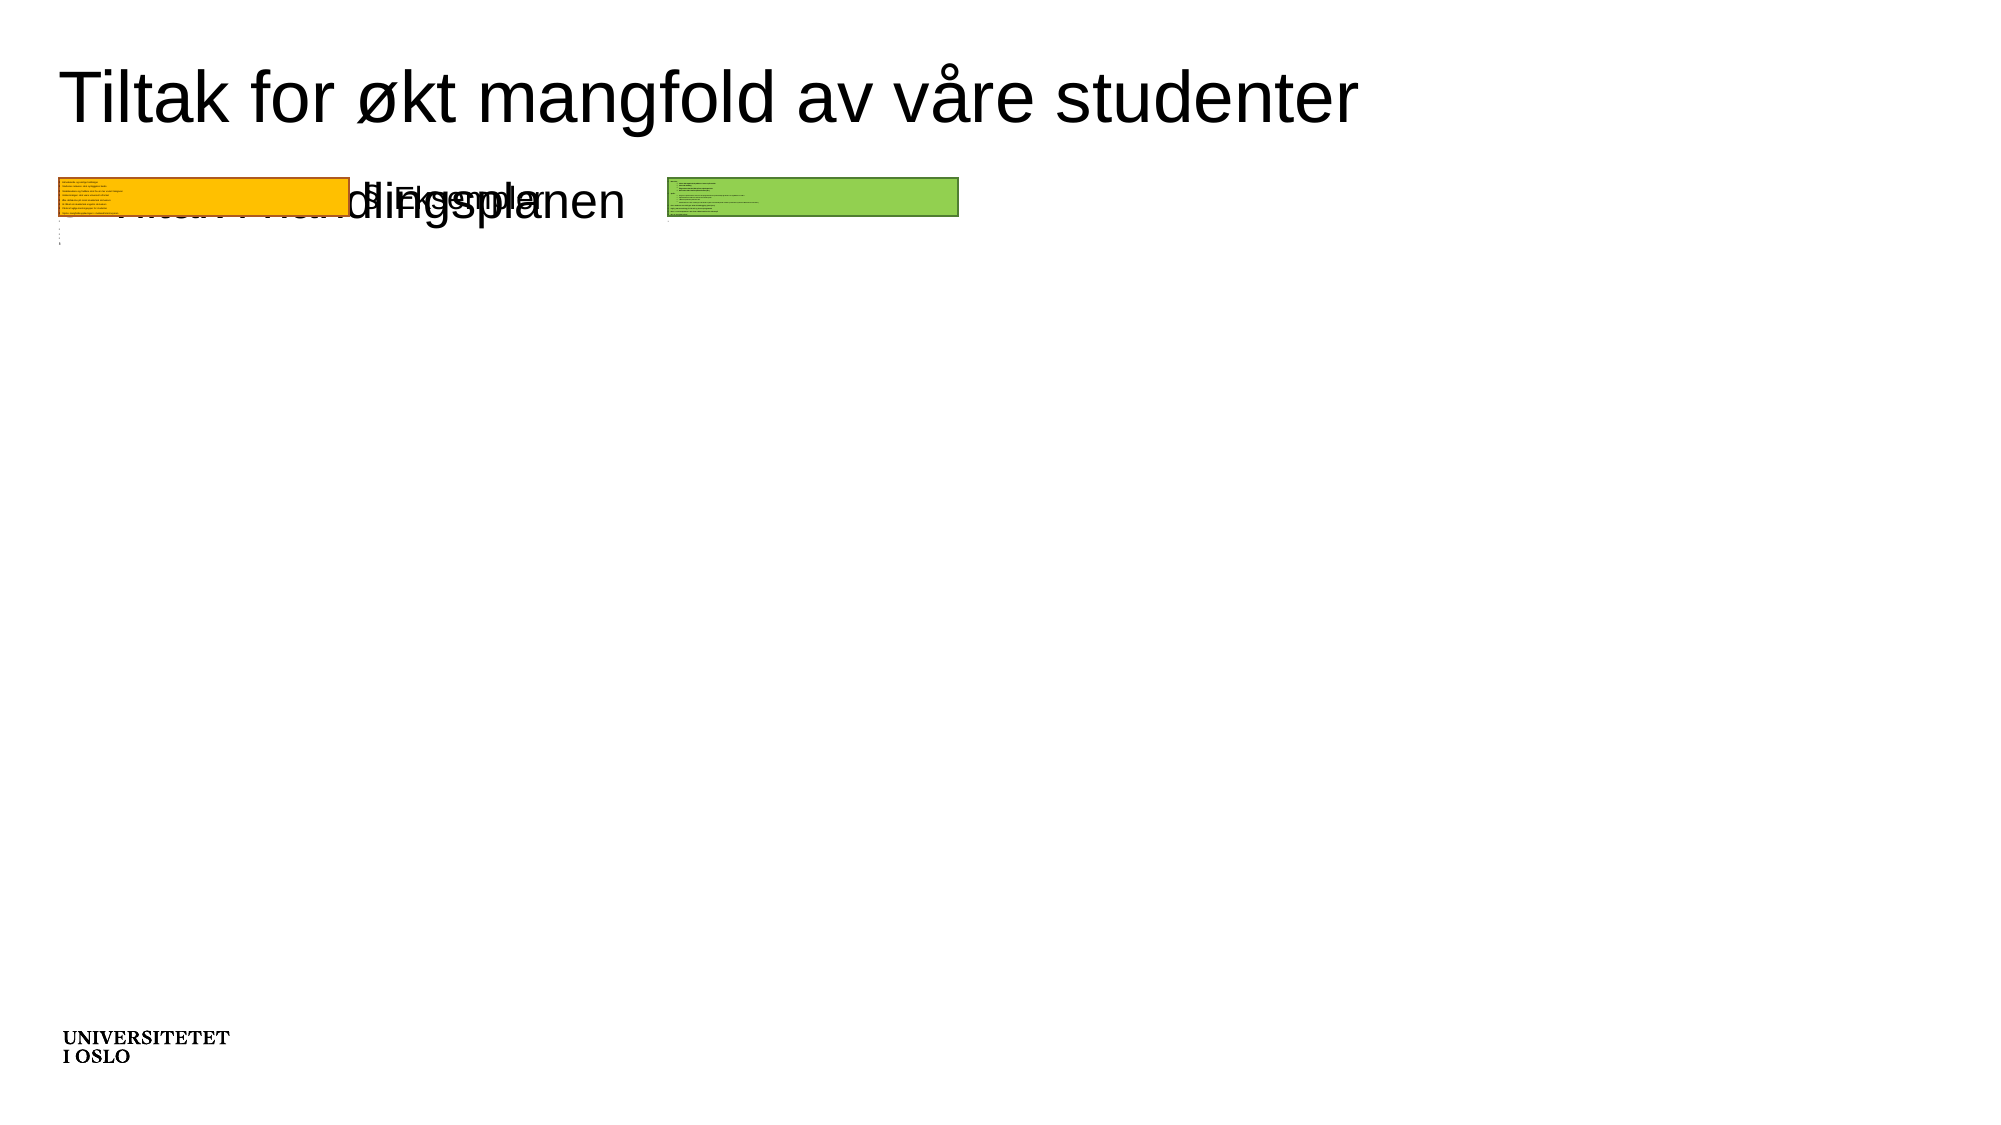

# Tiltak for økt mangfold av våre studenter
Tiltak i handlingsplanen
Inkluderende og saklige holdninger
Studienes relevans skal synliggjøres bedre
Skolebesøkere og faddere skal ha en mer variert bakgrunn
Undervisningen skal være universelt utformet
Øke deltakelse på norsk akademisk skrivekurs
Gi tilbud om akademisk engelsk skrivekurs
Pilotere faglige mentorgrupper for studenter
Styrke mangfoldsopplæringen i studieadministrasjonen
Eksempler
Nettsider:
tekster videoopptak før de publiseres i Canvas / på nettsider
Universell utforming
Årlige tekstverksteder, bilder på nett, utlysningstekster
HFs karrieresider forbedret (54 karriereintervjuer)
Språk:
Integrerte språkseminarer for første års programstudenter på bachelorprogrammet Asia- og Midtøsten-studier
Stipend til masterstudenter med norsk som andrespråk
Tilbud om språkvask på masternivå
ILOS utvikler nå et kurs i skriving av akademisk engelsk som skal tilbys PhD-studenter på fakultetet (mål om at MA studenter kan bruke)
Flere studenter enn tidligere søker tilrettelegging (mer kjent)
Faglig mentorordning på filosofi og honorsprogrammet
Kurs i «rosa kompetanse» som flere saksbehandlere har deltatt på
Del av “Prosjekt helhet”